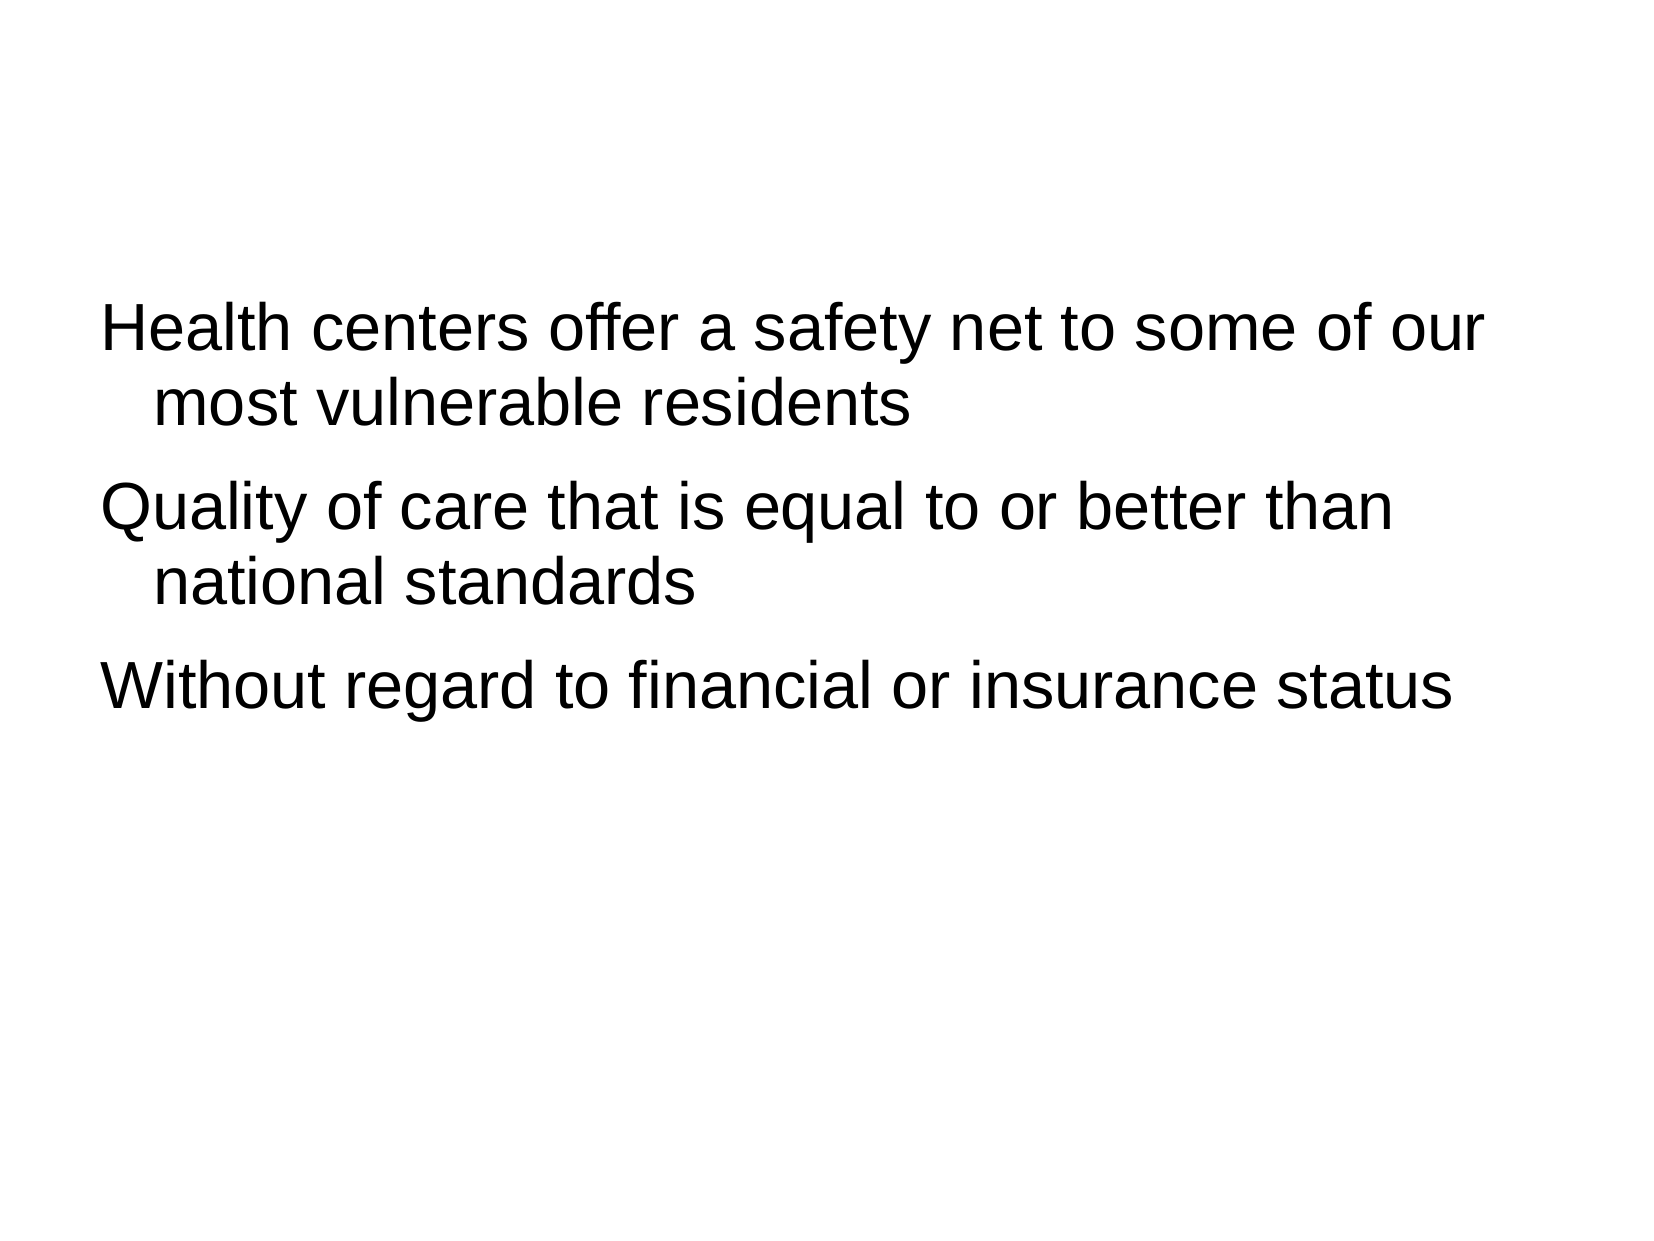

#
Health centers offer a safety net to some of our most vulnerable residents
Quality of care that is equal to or better than national standards
Without regard to financial or insurance status